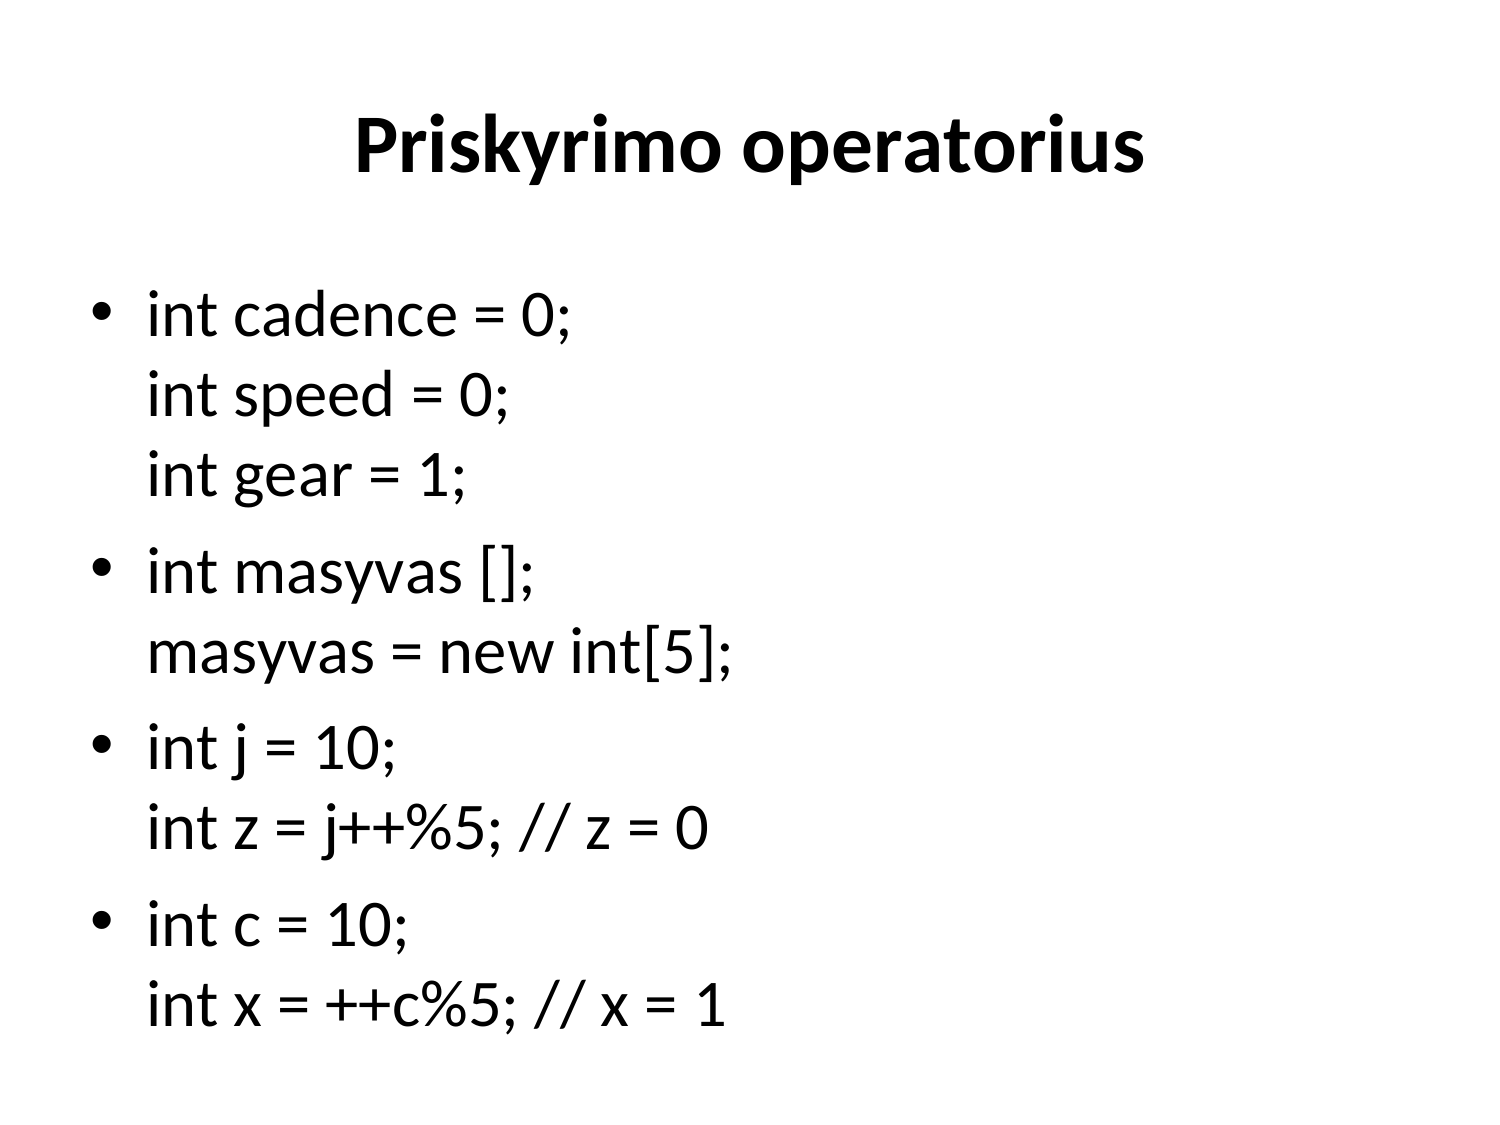

Priskyrimo operatorius
int cadence = 0;
int speed = 0;
int gear = 1;
int masyvas [];
masyvas = new int[5];
int j = 10;
int z = j++%5; // z = 0
int c = 10;
int x = ++c%5; // x = 1